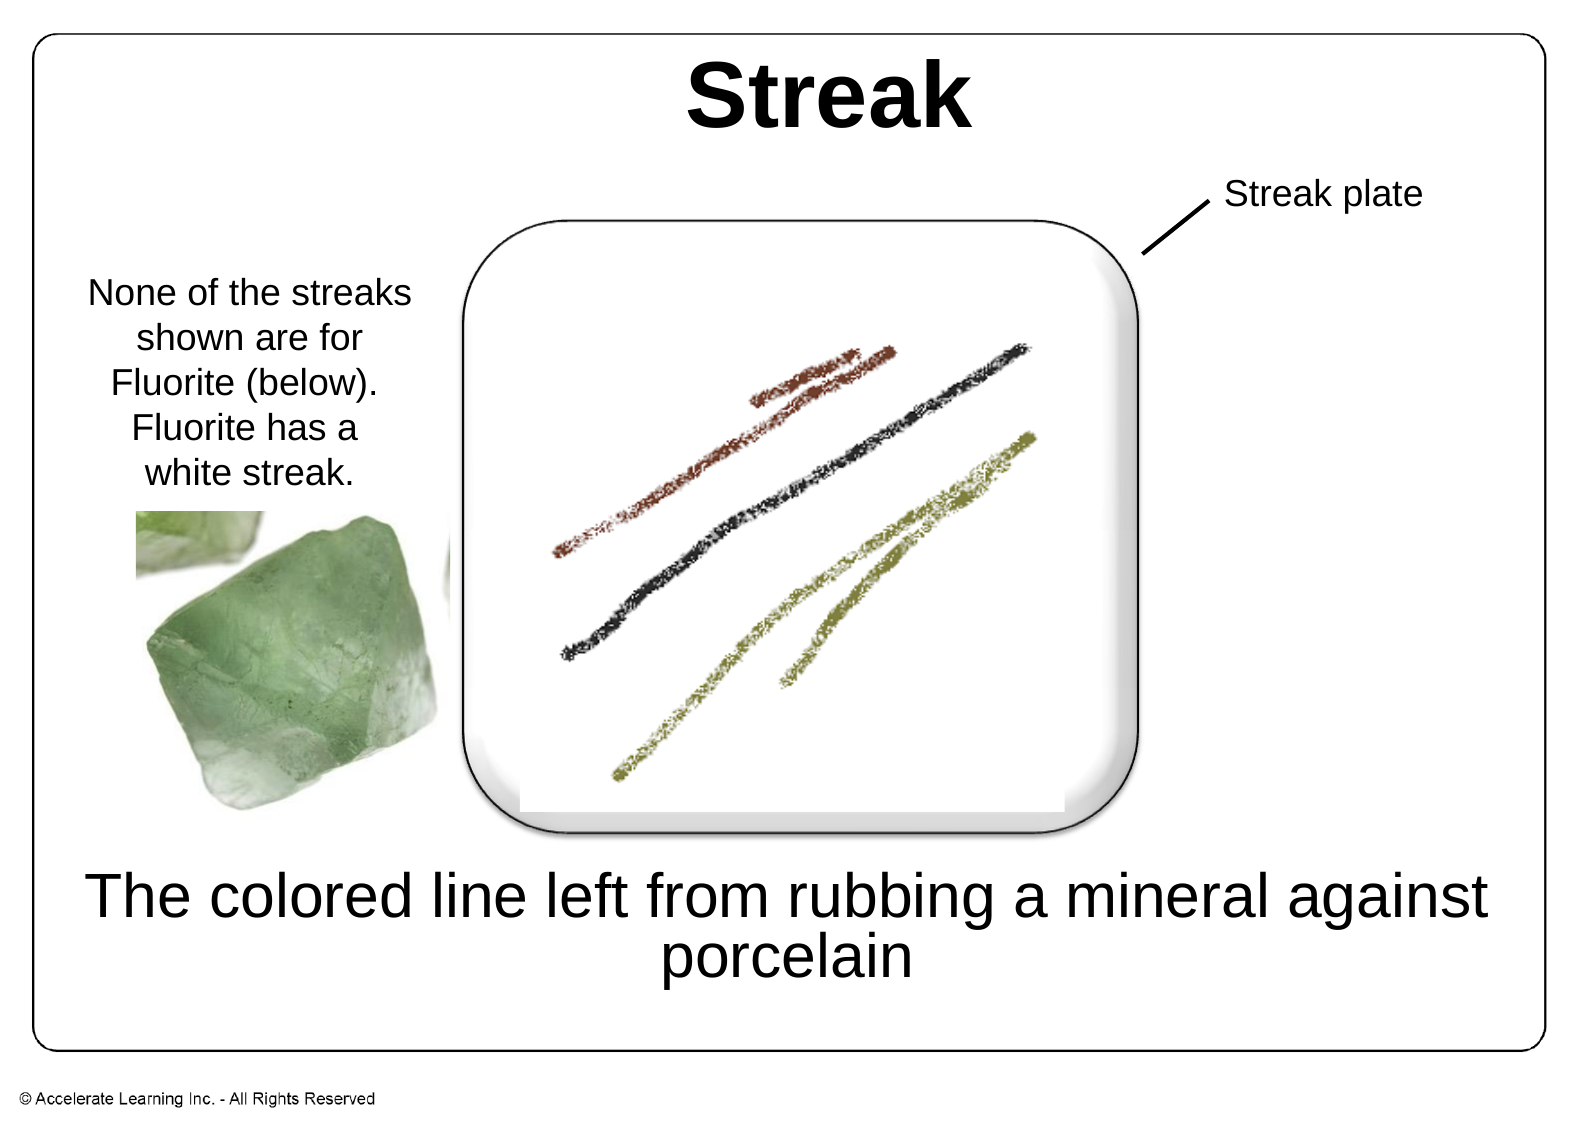

Streak
Streak plate
None of the streaks shown are for Fluorite (below). Fluorite has a
white streak.
The colored line left from rubbing a mineral against porcelain